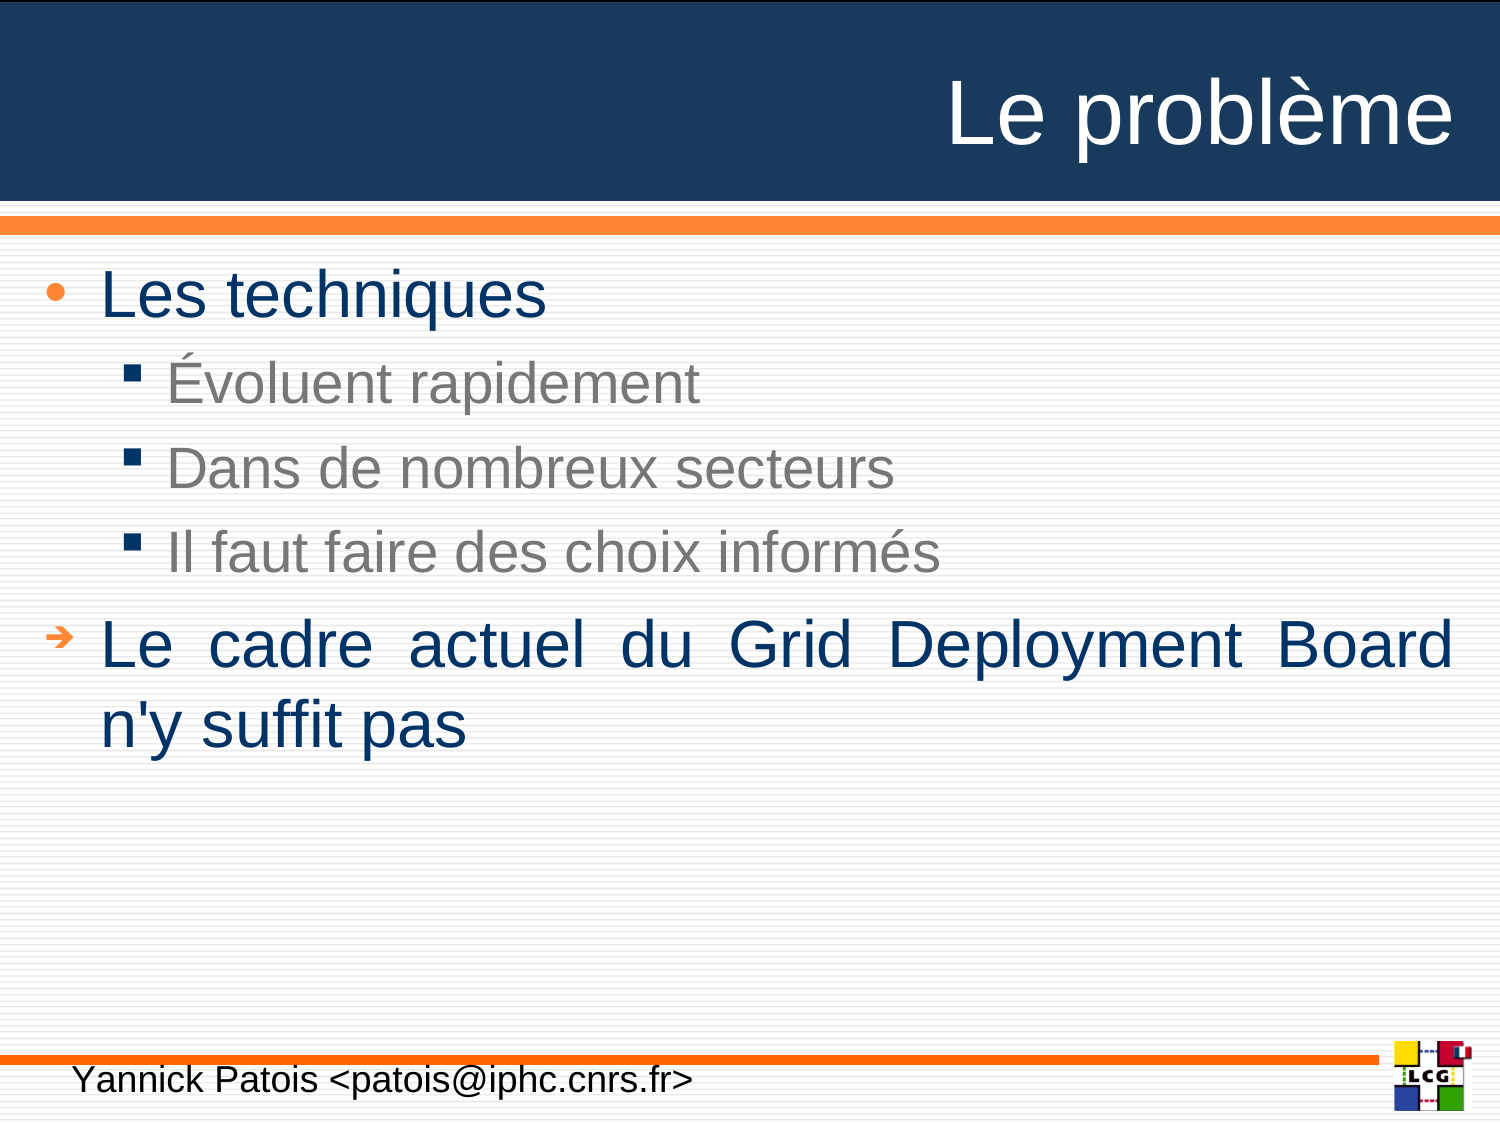

# Le problème
Les techniques
Évoluent rapidement
Dans de nombreux secteurs
Il faut faire des choix informés
Le cadre actuel du Grid Deployment Board n'y suffit pas